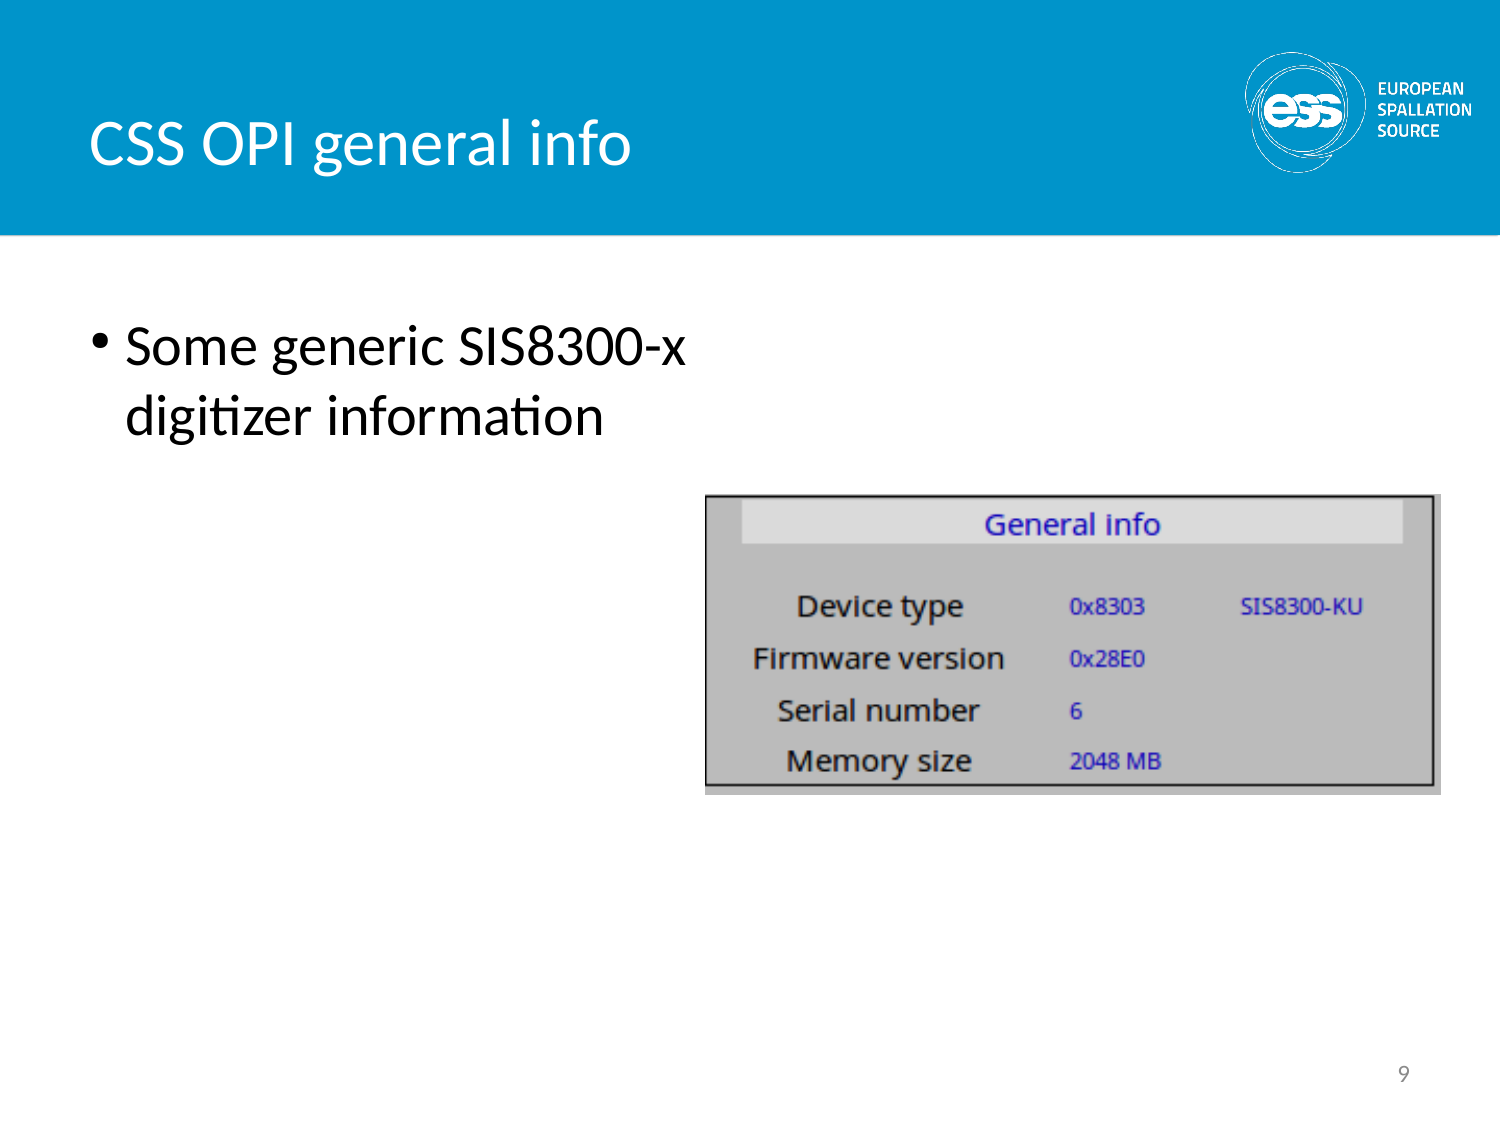

CSS OPI general info
Some generic SIS8300-x digitizer information